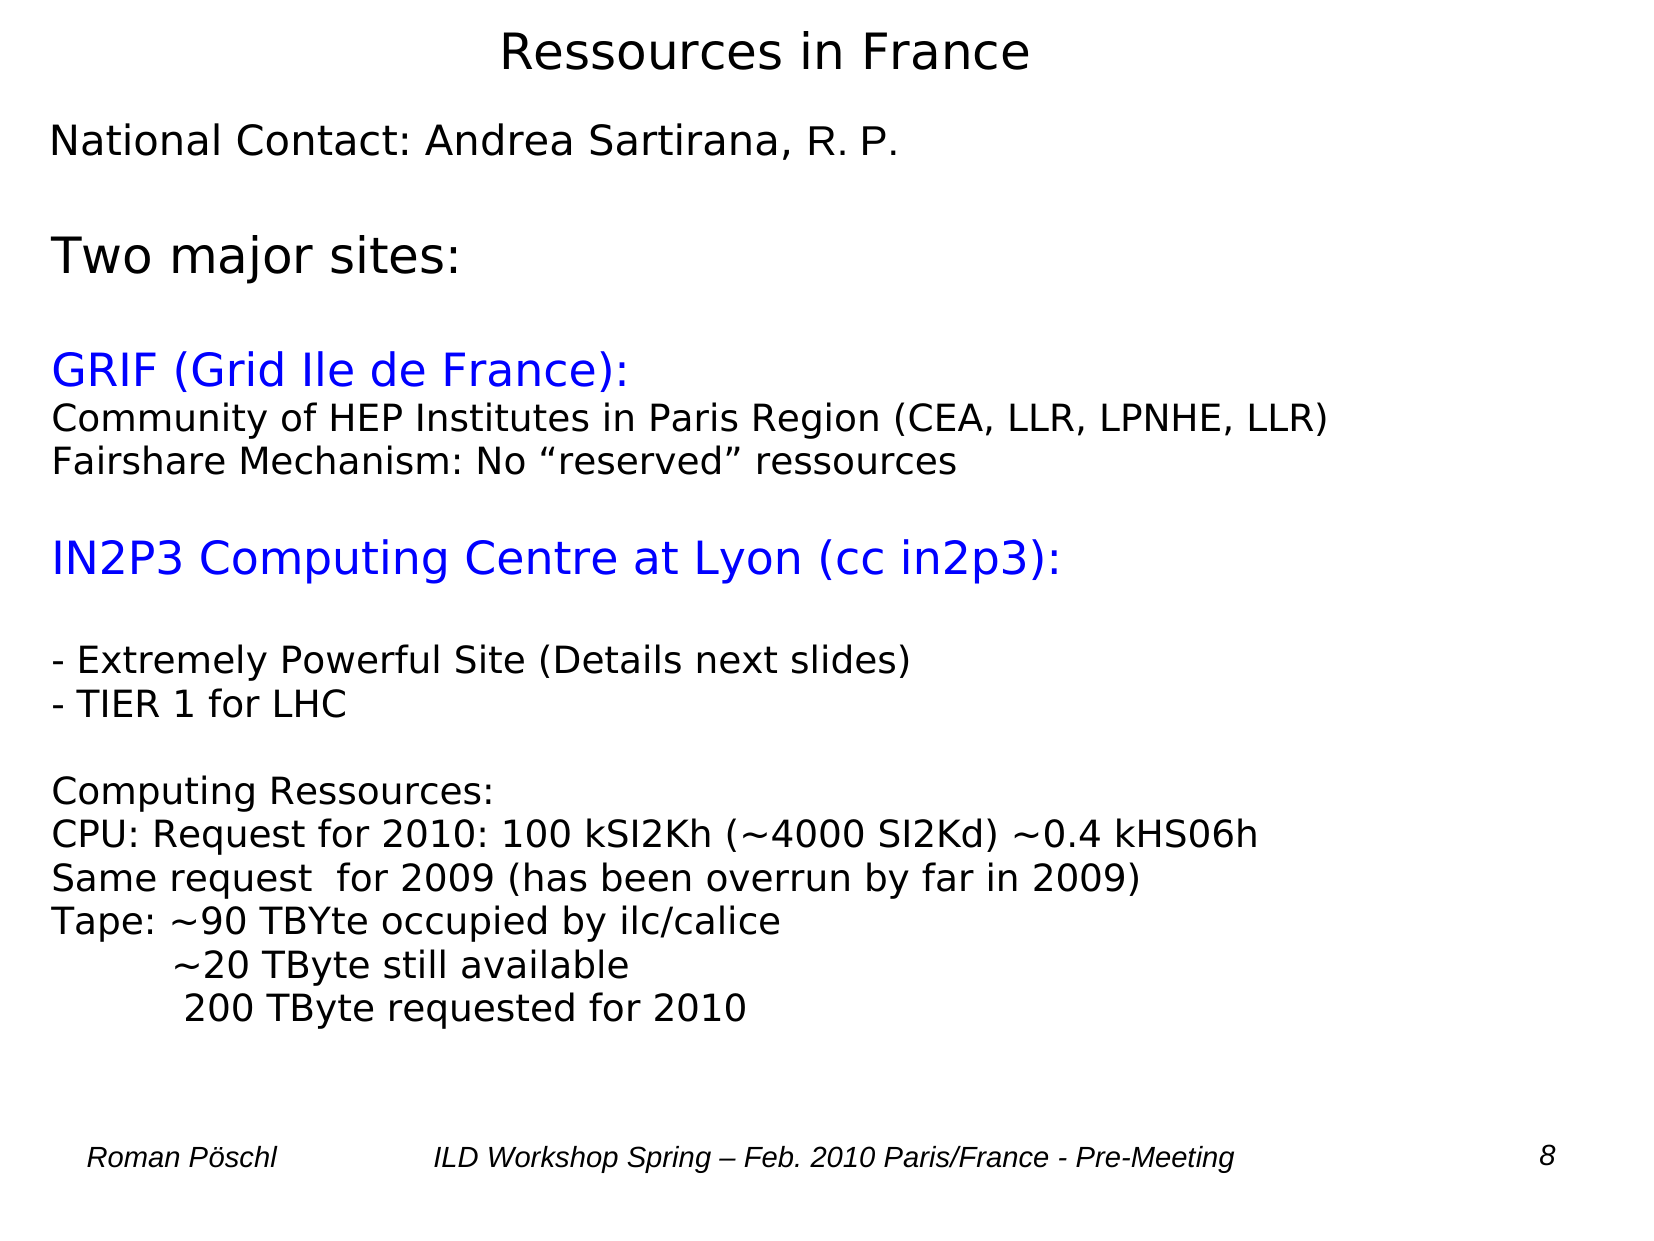

Ressources in France
National Contact: Andrea Sartirana, R. P.
Two major sites:
GRIF (Grid Ile de France):
Community of HEP Institutes in Paris Region (CEA, LLR, LPNHE, LLR)
Fairshare Mechanism: No “reserved” ressources
IN2P3 Computing Centre at Lyon (cc in2p3):
- Extremely Powerful Site (Details next slides)
- TIER 1 for LHC
Computing Ressources:
CPU: Request for 2010: 100 kSI2Kh (~4000 SI2Kd) ~0.4 kHS06h
Same request for 2009 (has been overrun by far in 2009)
Tape: ~90 TBYte occupied by ilc/calice
 ~20 TByte still available
 200 TByte requested for 2010